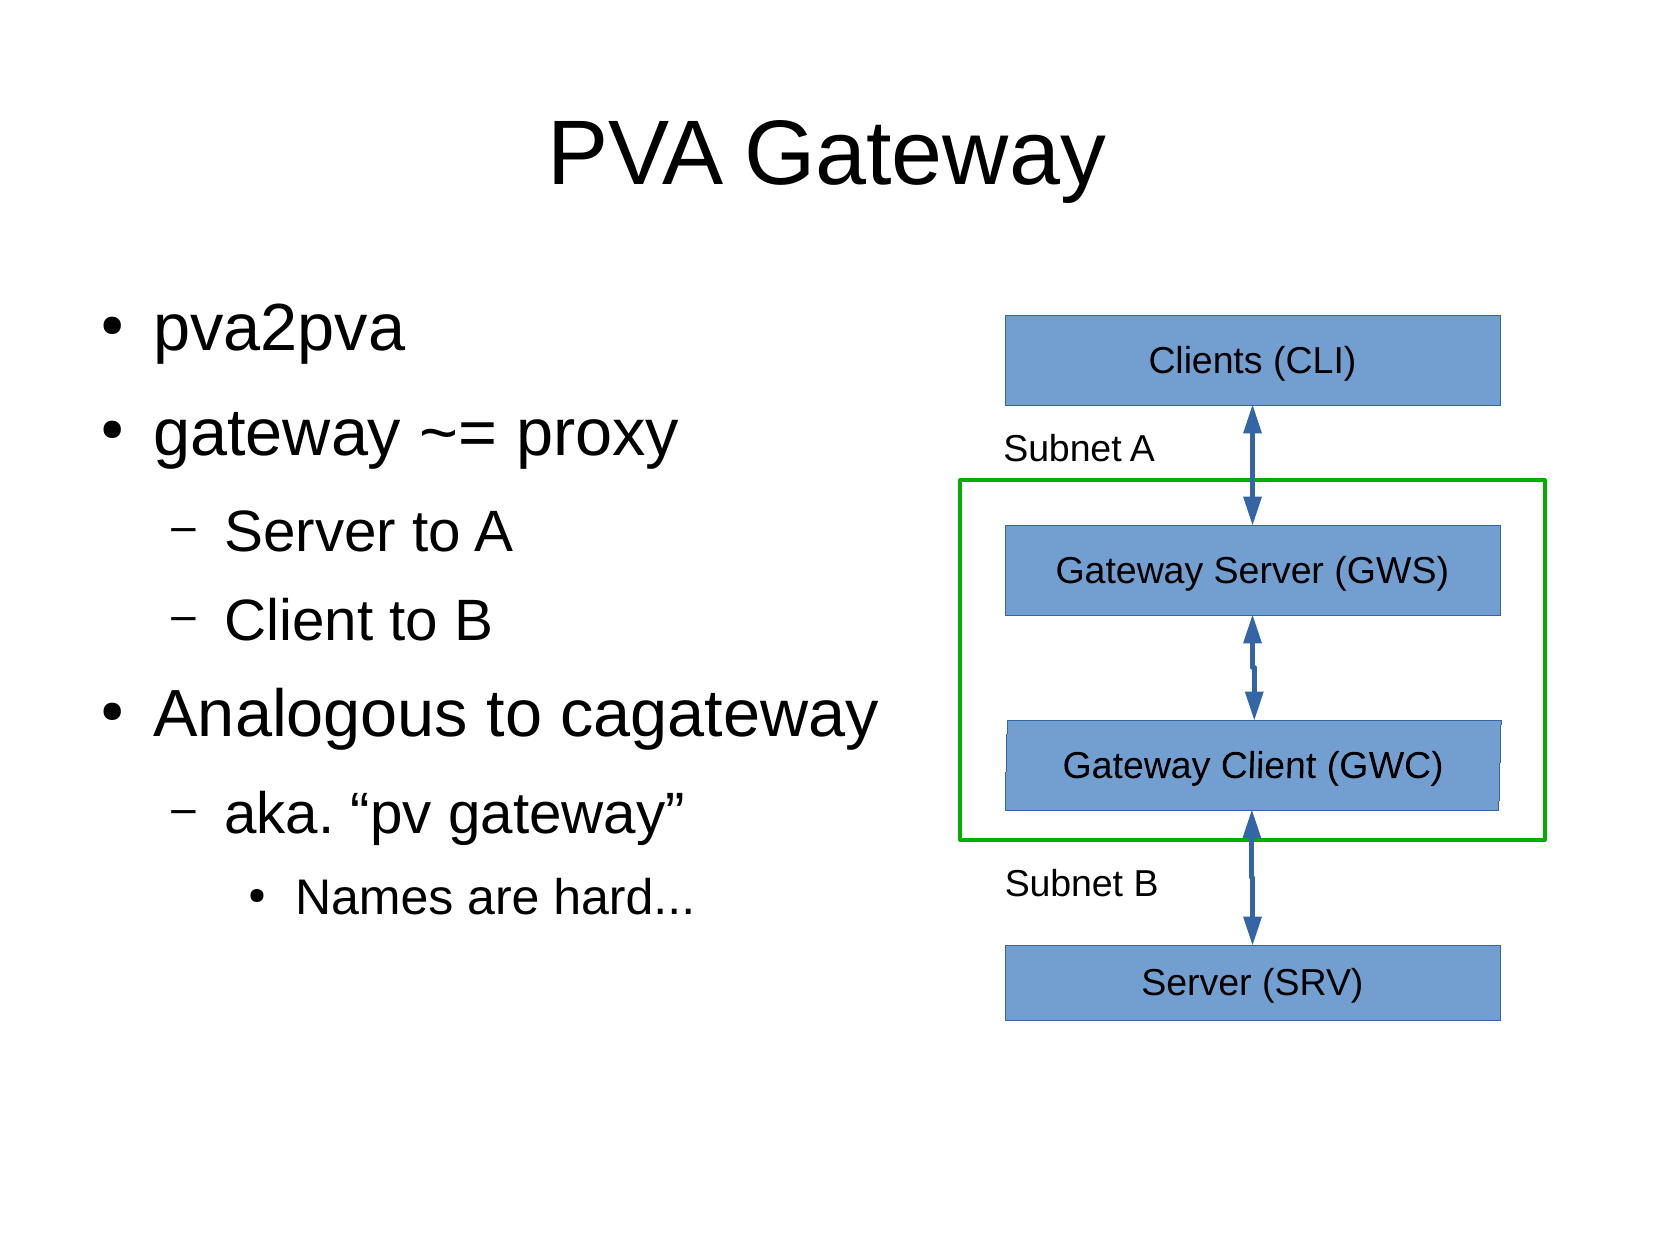

# PVA Gateway
pva2pva
gateway ~= proxy
Server to A
Client to B
Analogous to cagateway
aka. “pv gateway”
Names are hard...
Clients (CLI)
Subnet A
Gateway Server (GWS)
Gateway Client (GWC)
Subnet B
Server (SRV)